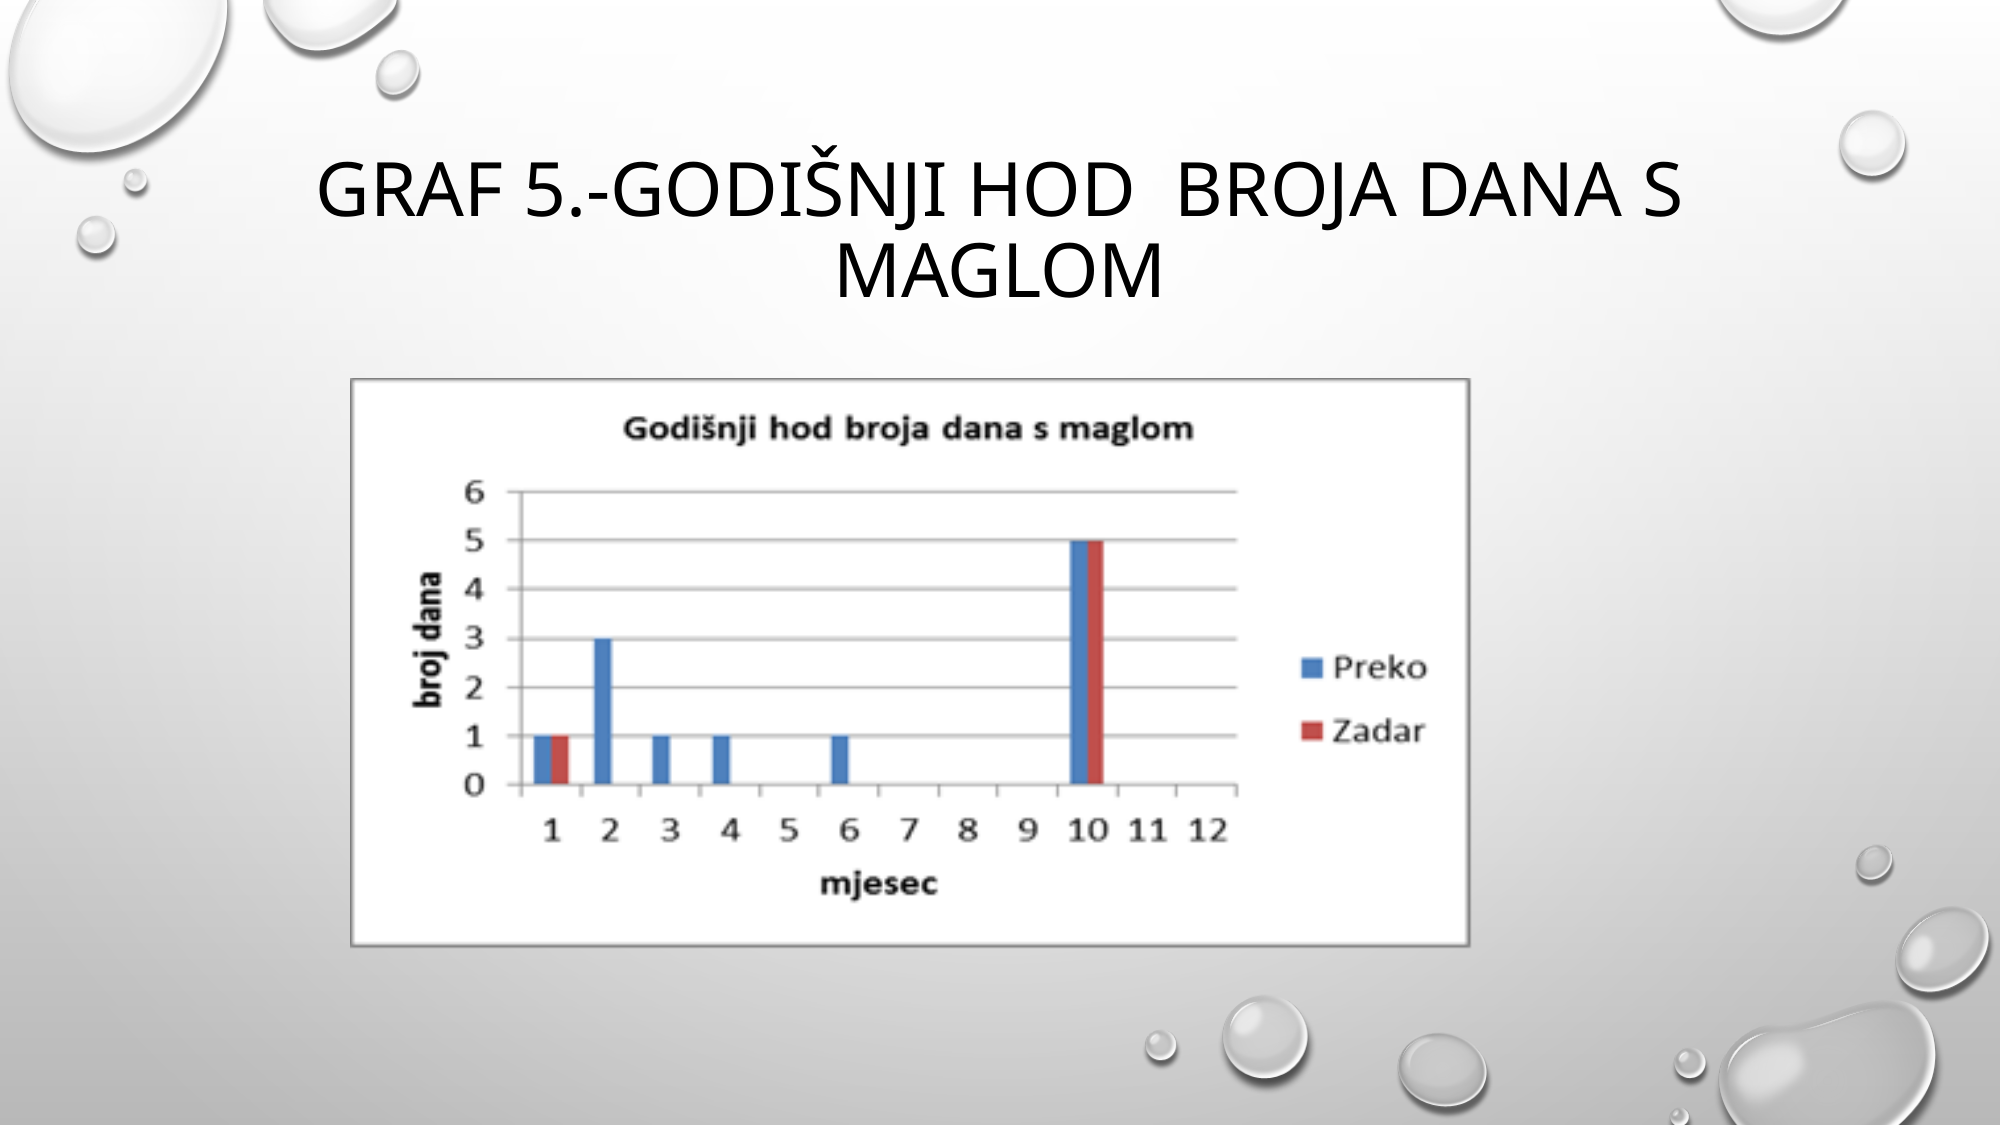

# Graf 5.-Godišnji hod broja dana s maglom